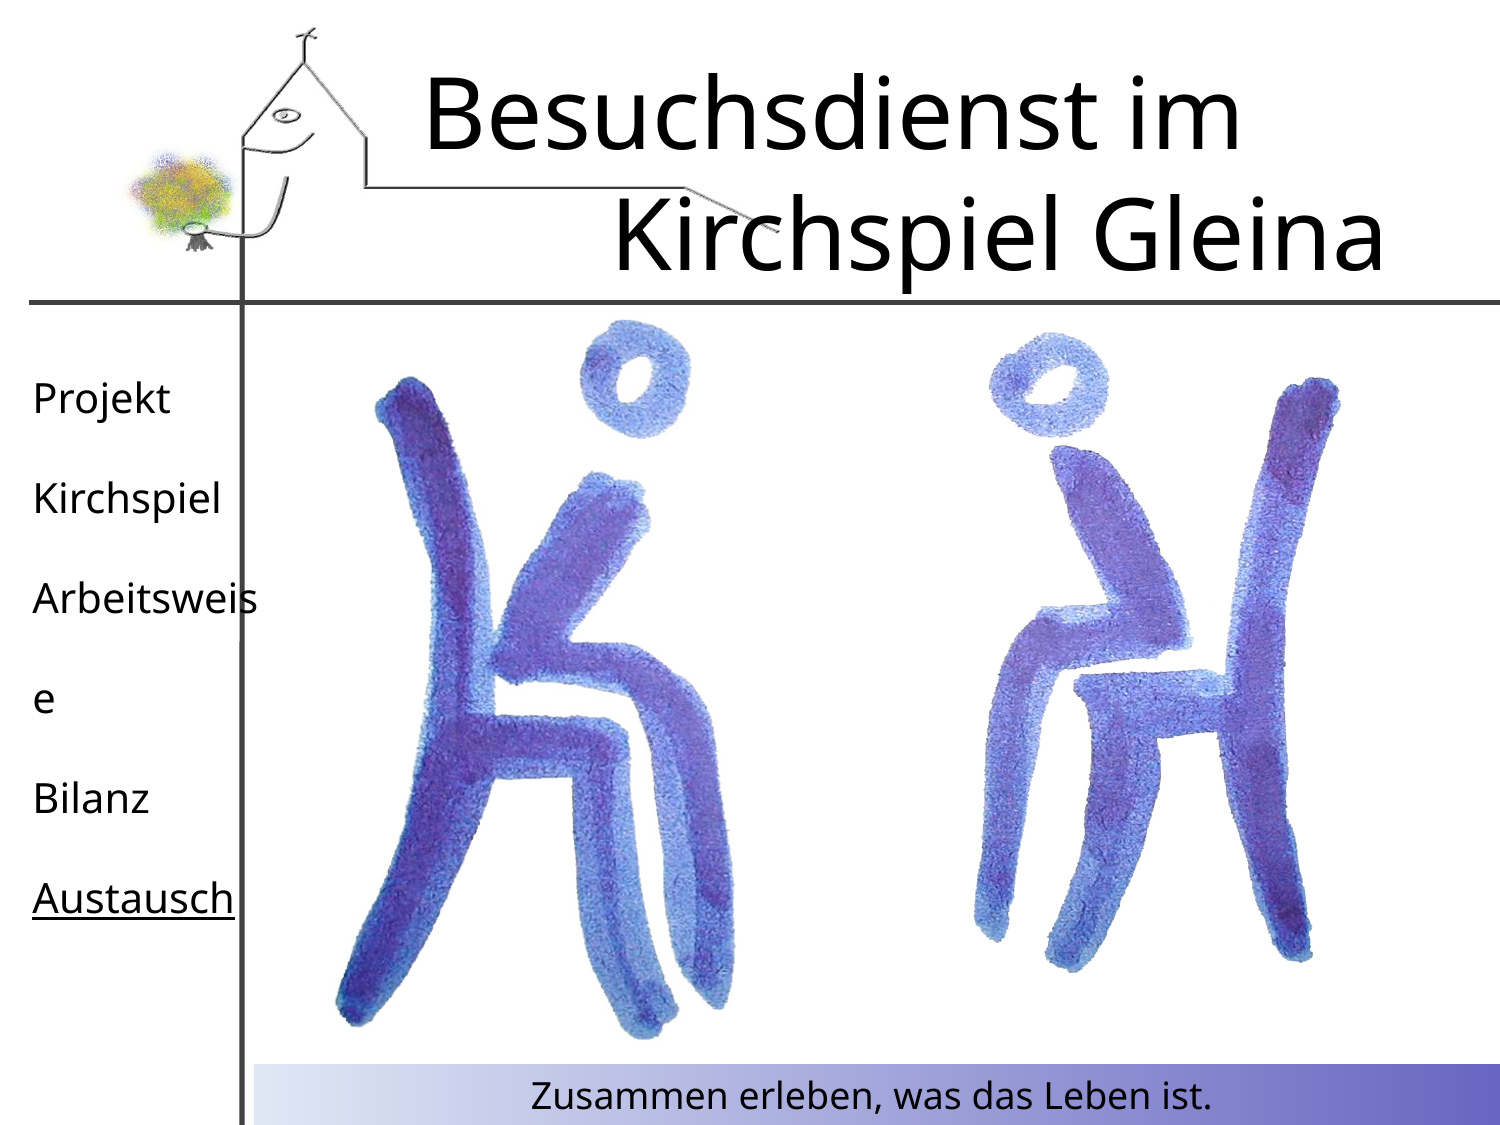

Projekt
Kirchspiel
Arbeitsweise
Bilanz
Austausch
Zusammen erleben, was das Leben ist.